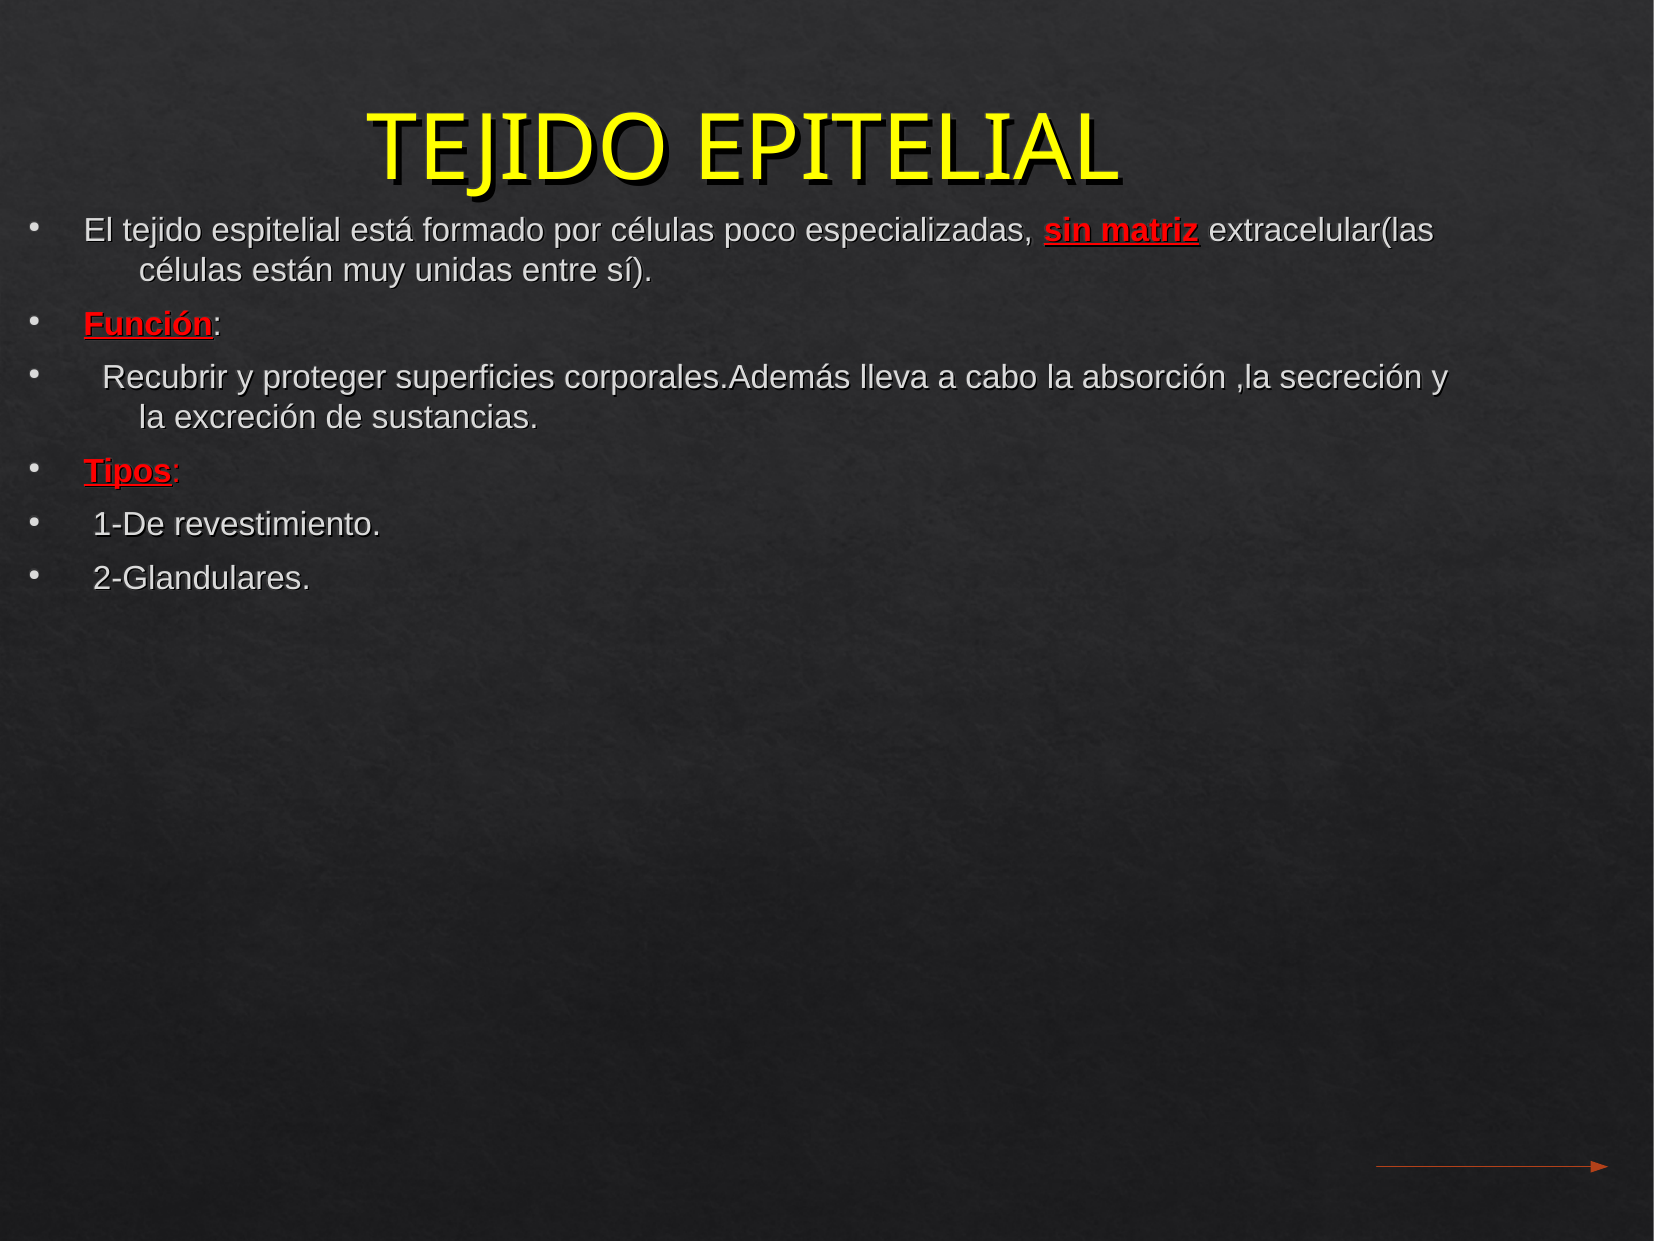

# TEJIDO EPITELIAL
El tejido espitelial está formado por células poco especializadas, sin matriz extracelular(las células están muy unidas entre sí).
Función:
 Recubrir y proteger superficies corporales.Además lleva a cabo la absorción ,la secreción y la excreción de sustancias.
Tipos:
 1-De revestimiento.
 2-Glandulares.